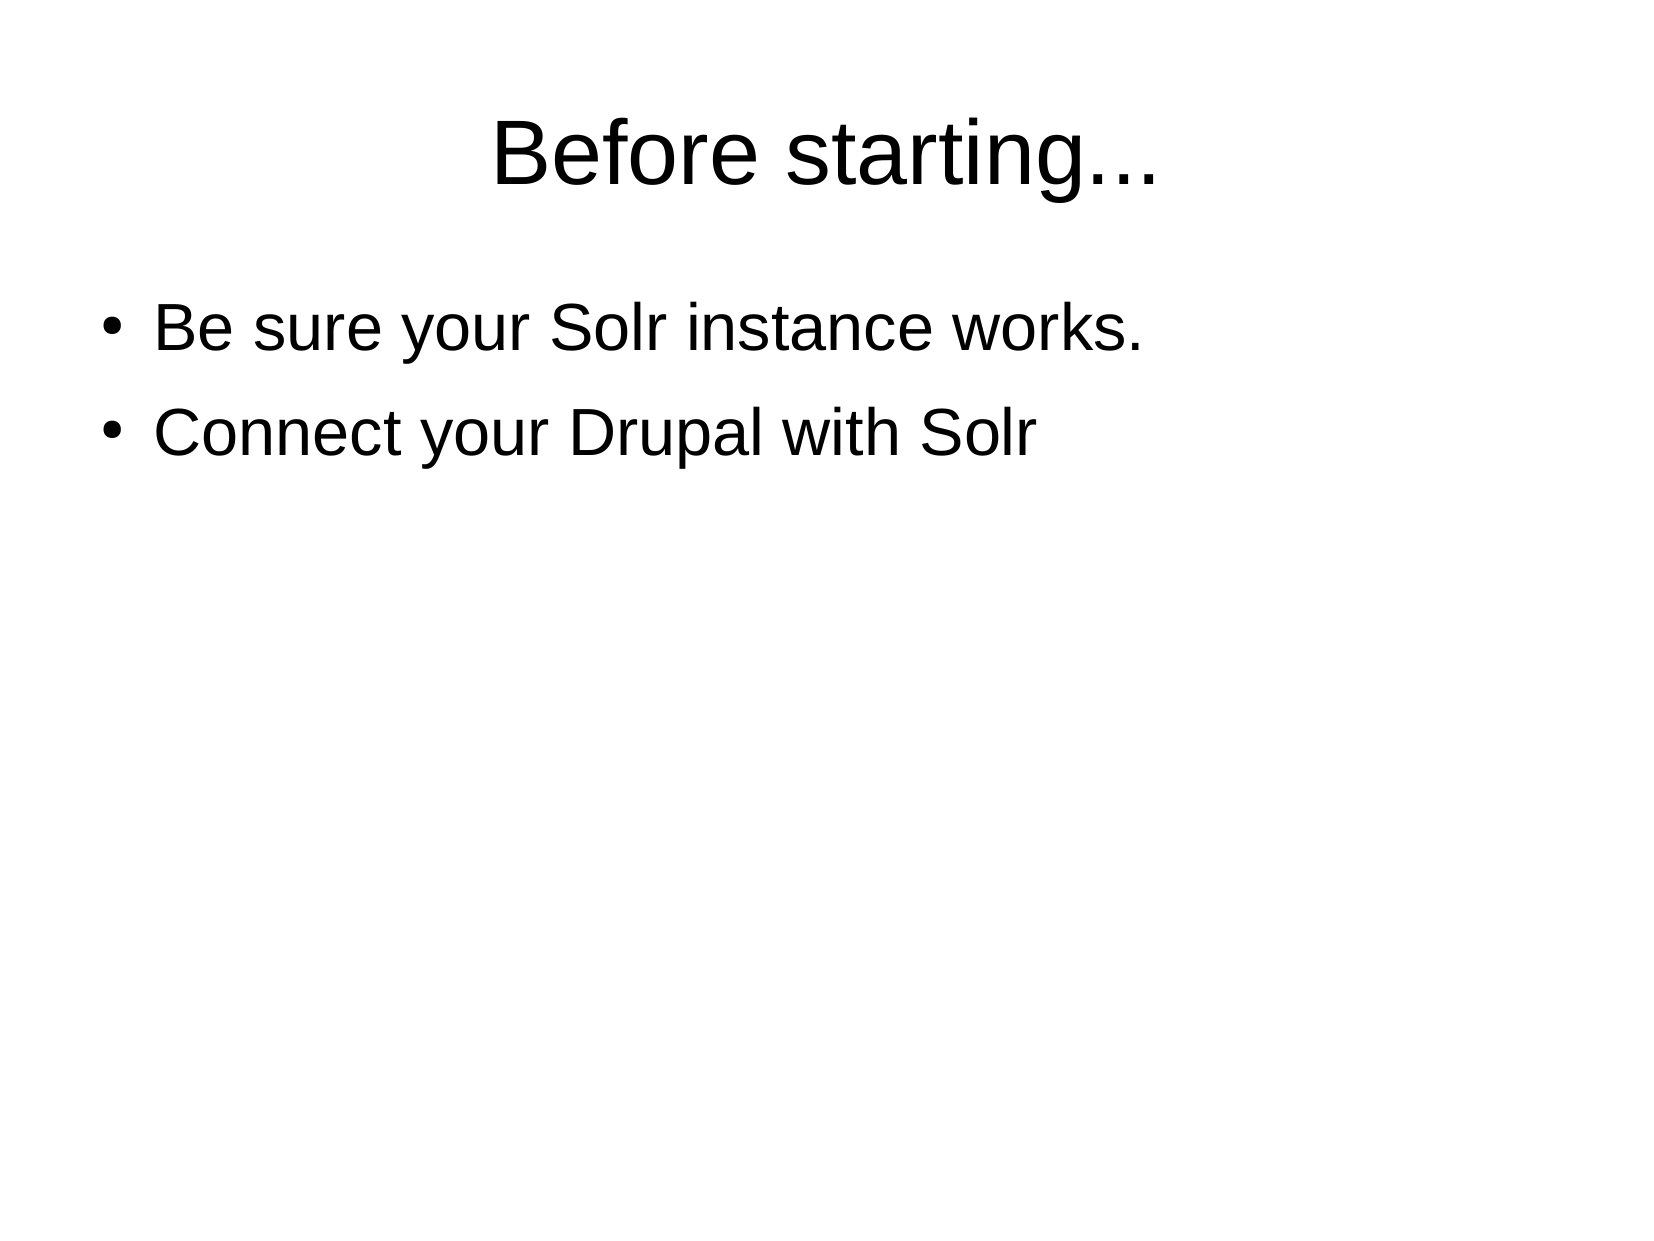

# Before starting...
Be sure your Solr instance works.
Connect your Drupal with Solr